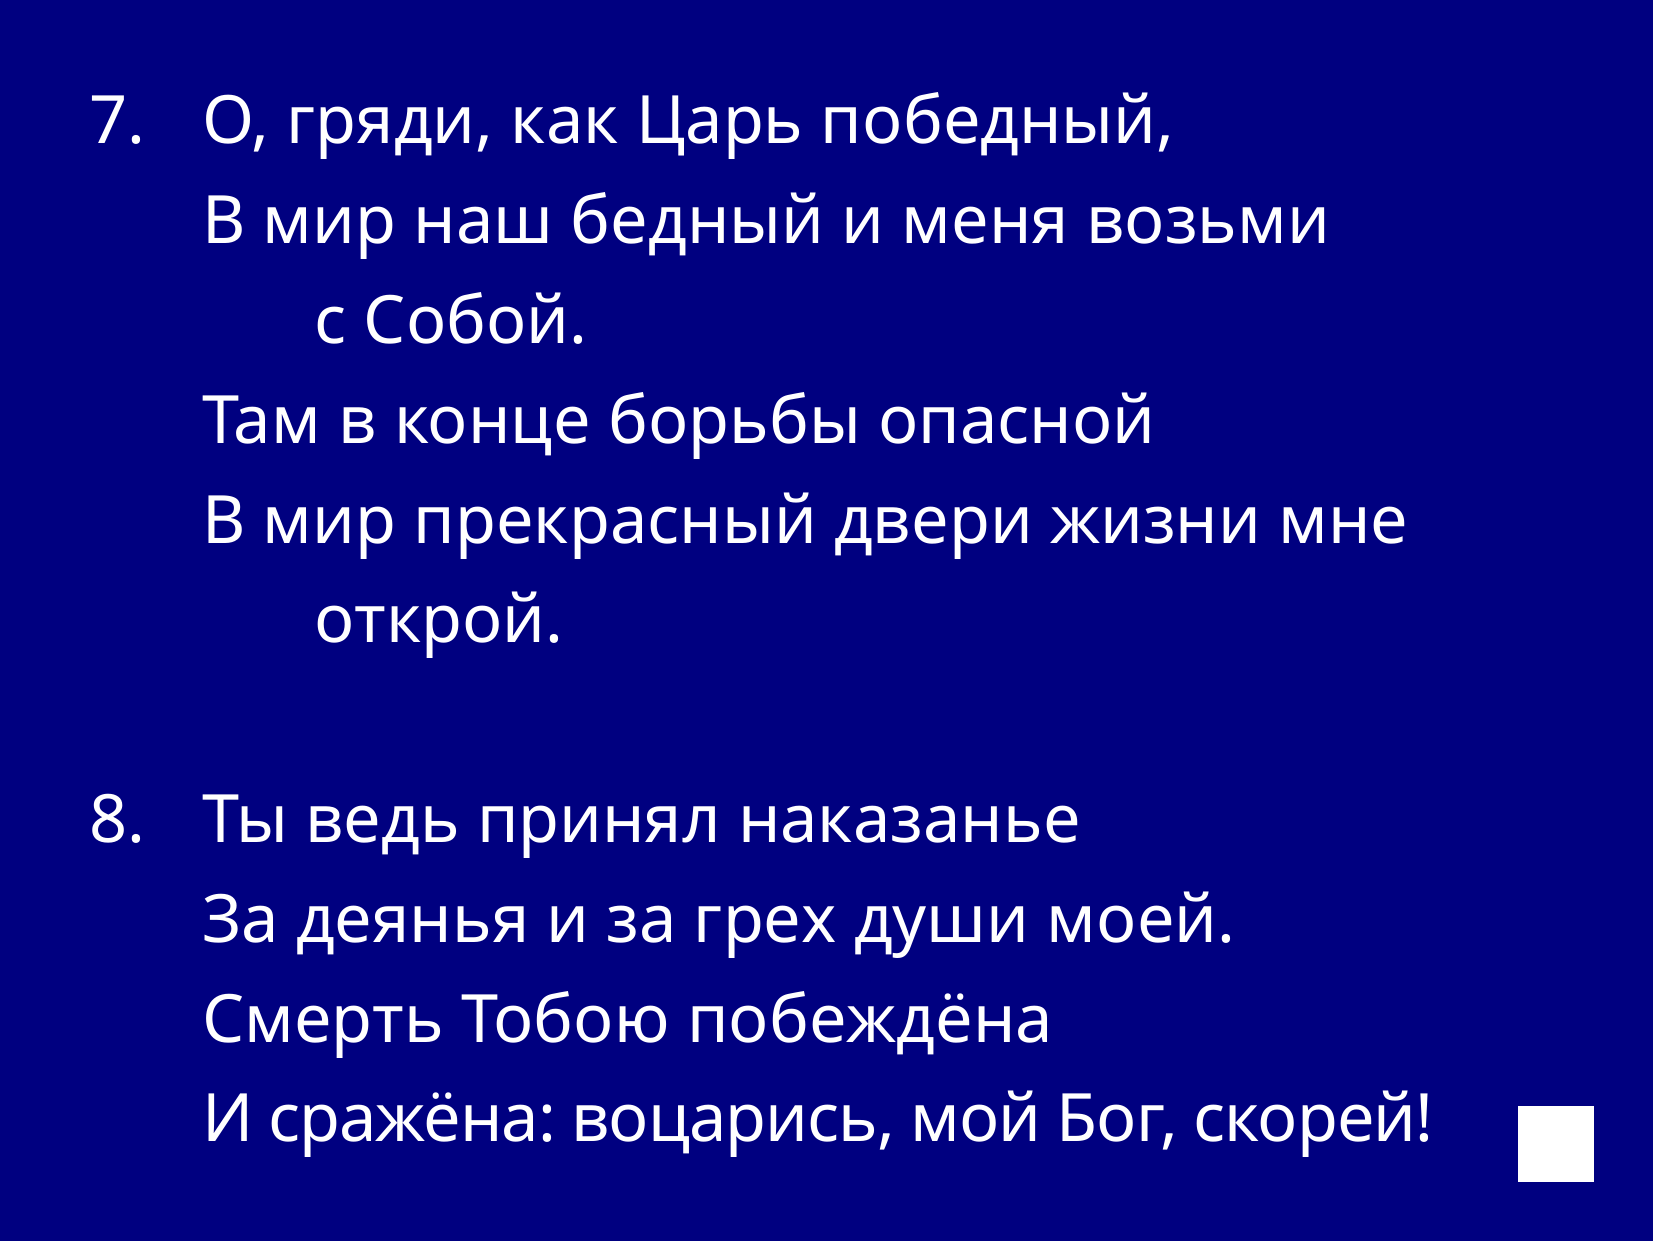

7.	О, гряди, как Царь победный,
	В мир наш бедный и меня возьми
		с Собой.
	Там в конце борьбы опасной
	В мир прекрасный двери жизни мне
		открой.
8.	Ты ведь принял наказанье
	За деянья и за грех души моей.
	Смерть Тобою побеждёна
	И сражёна: воцарись, мой Бог, скорей!